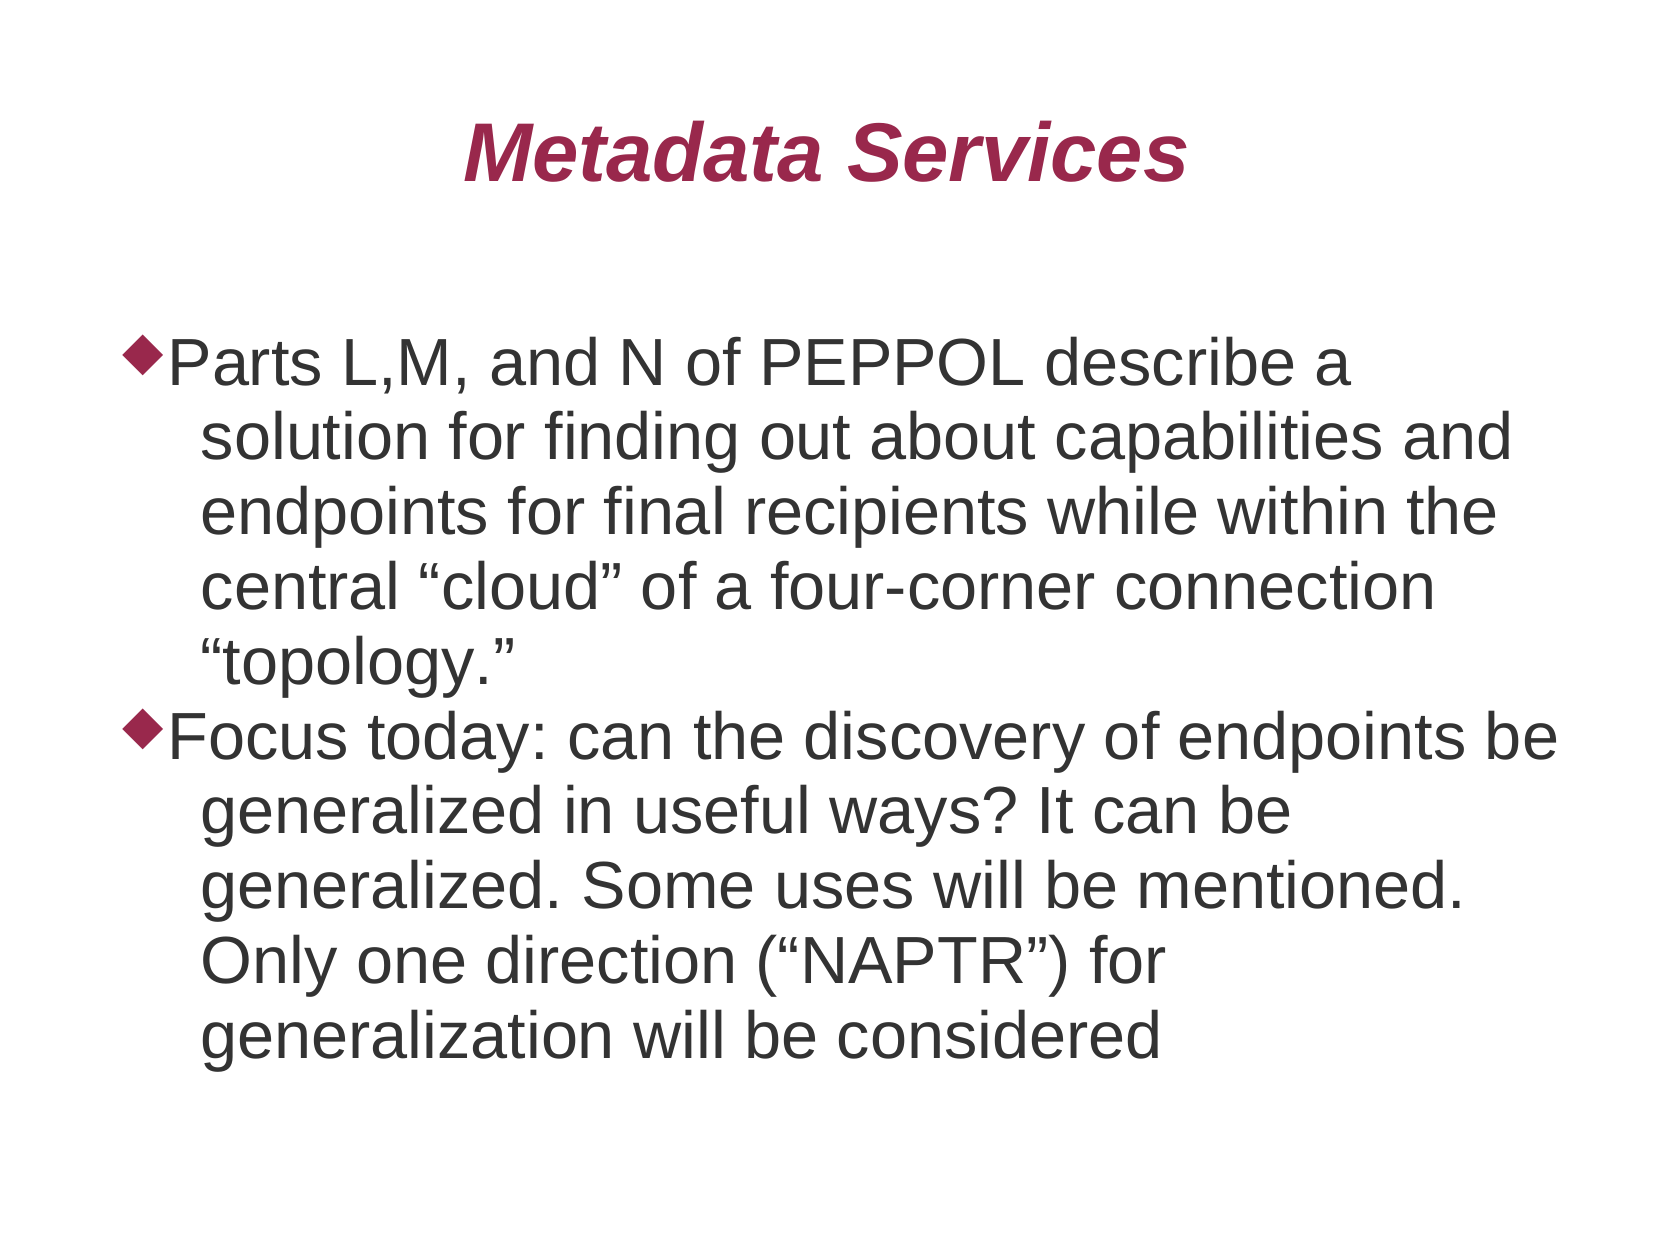

# Metadata Services
Parts L,M, and N of PEPPOL describe a solution for finding out about capabilities and endpoints for final recipients while within the central “cloud” of a four-corner connection “topology.”
Focus today: can the discovery of endpoints be generalized in useful ways? It can be generalized. Some uses will be mentioned. Only one direction (“NAPTR”) for generalization will be considered